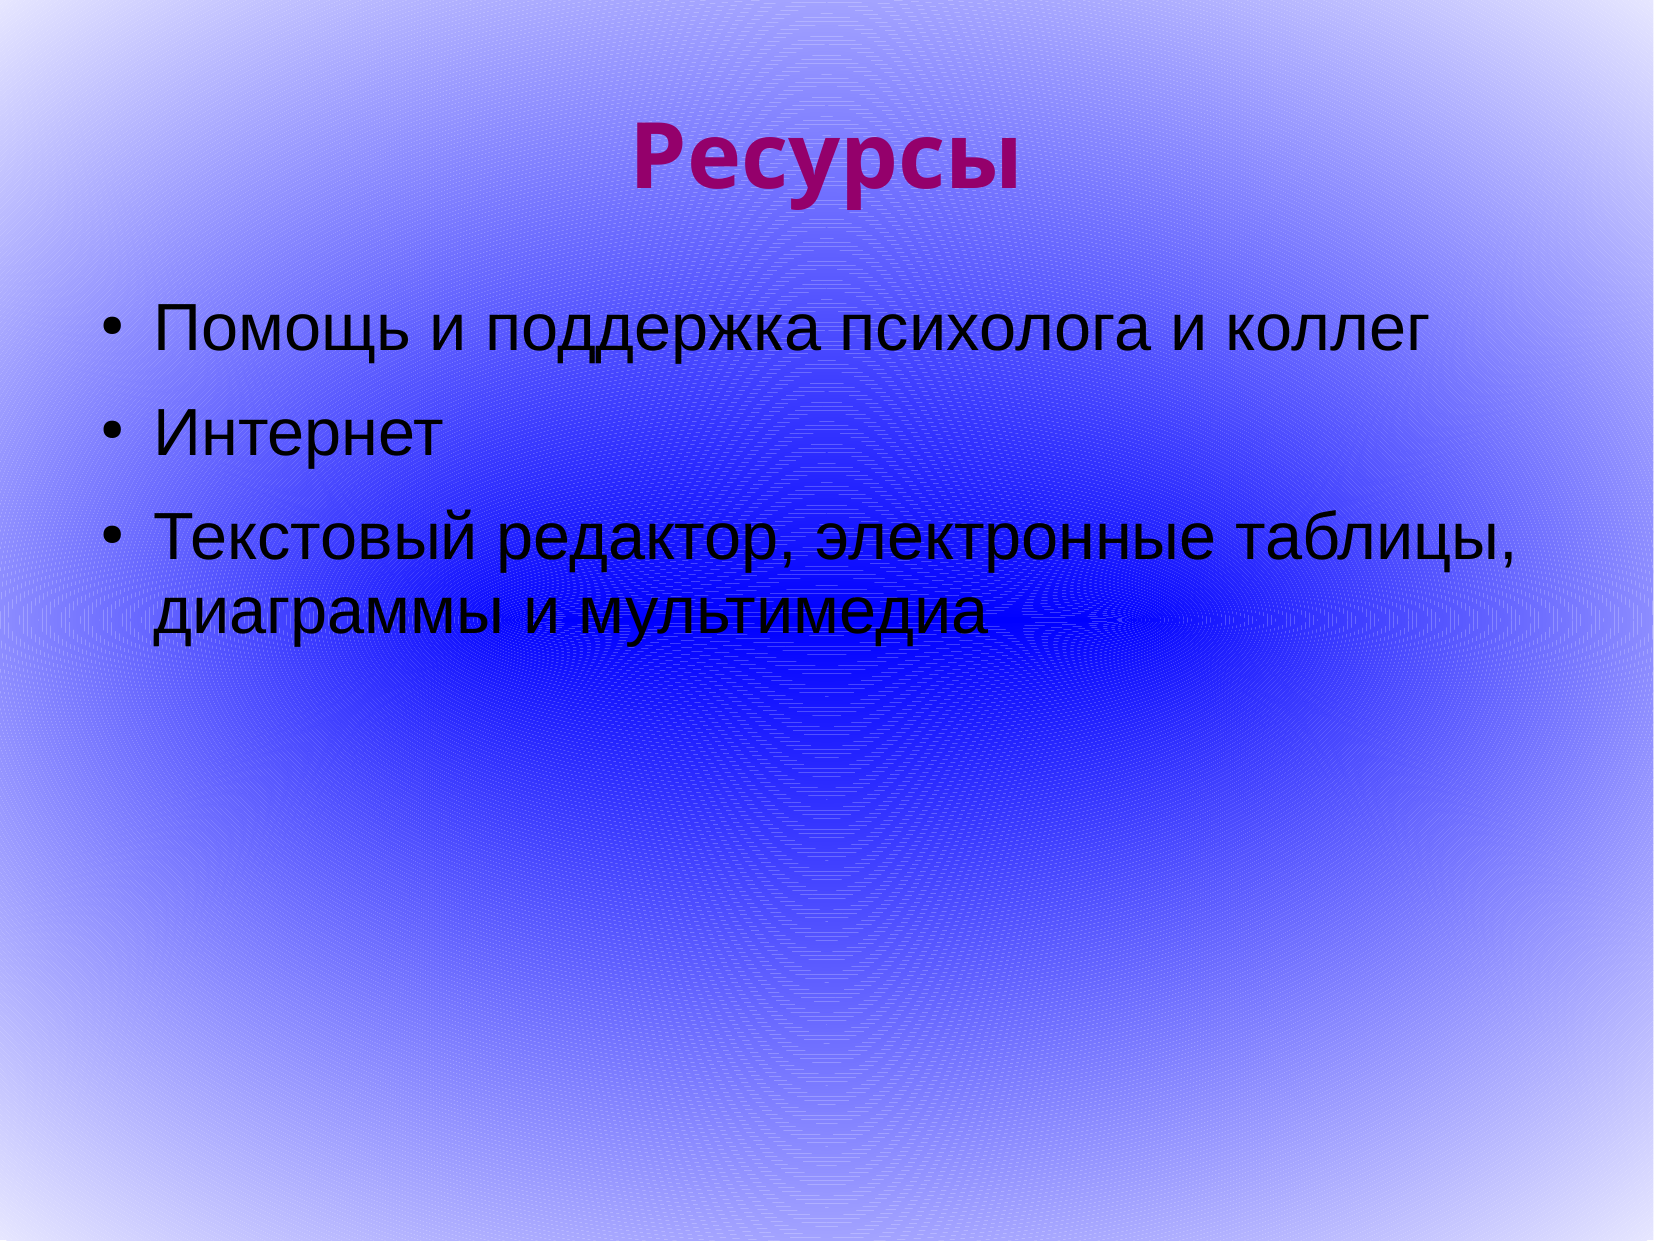

# Ресурсы
Помощь и поддержка психолога и коллег
Интернет
Текстовый редактор, электронные таблицы, диаграммы и мультимедиа